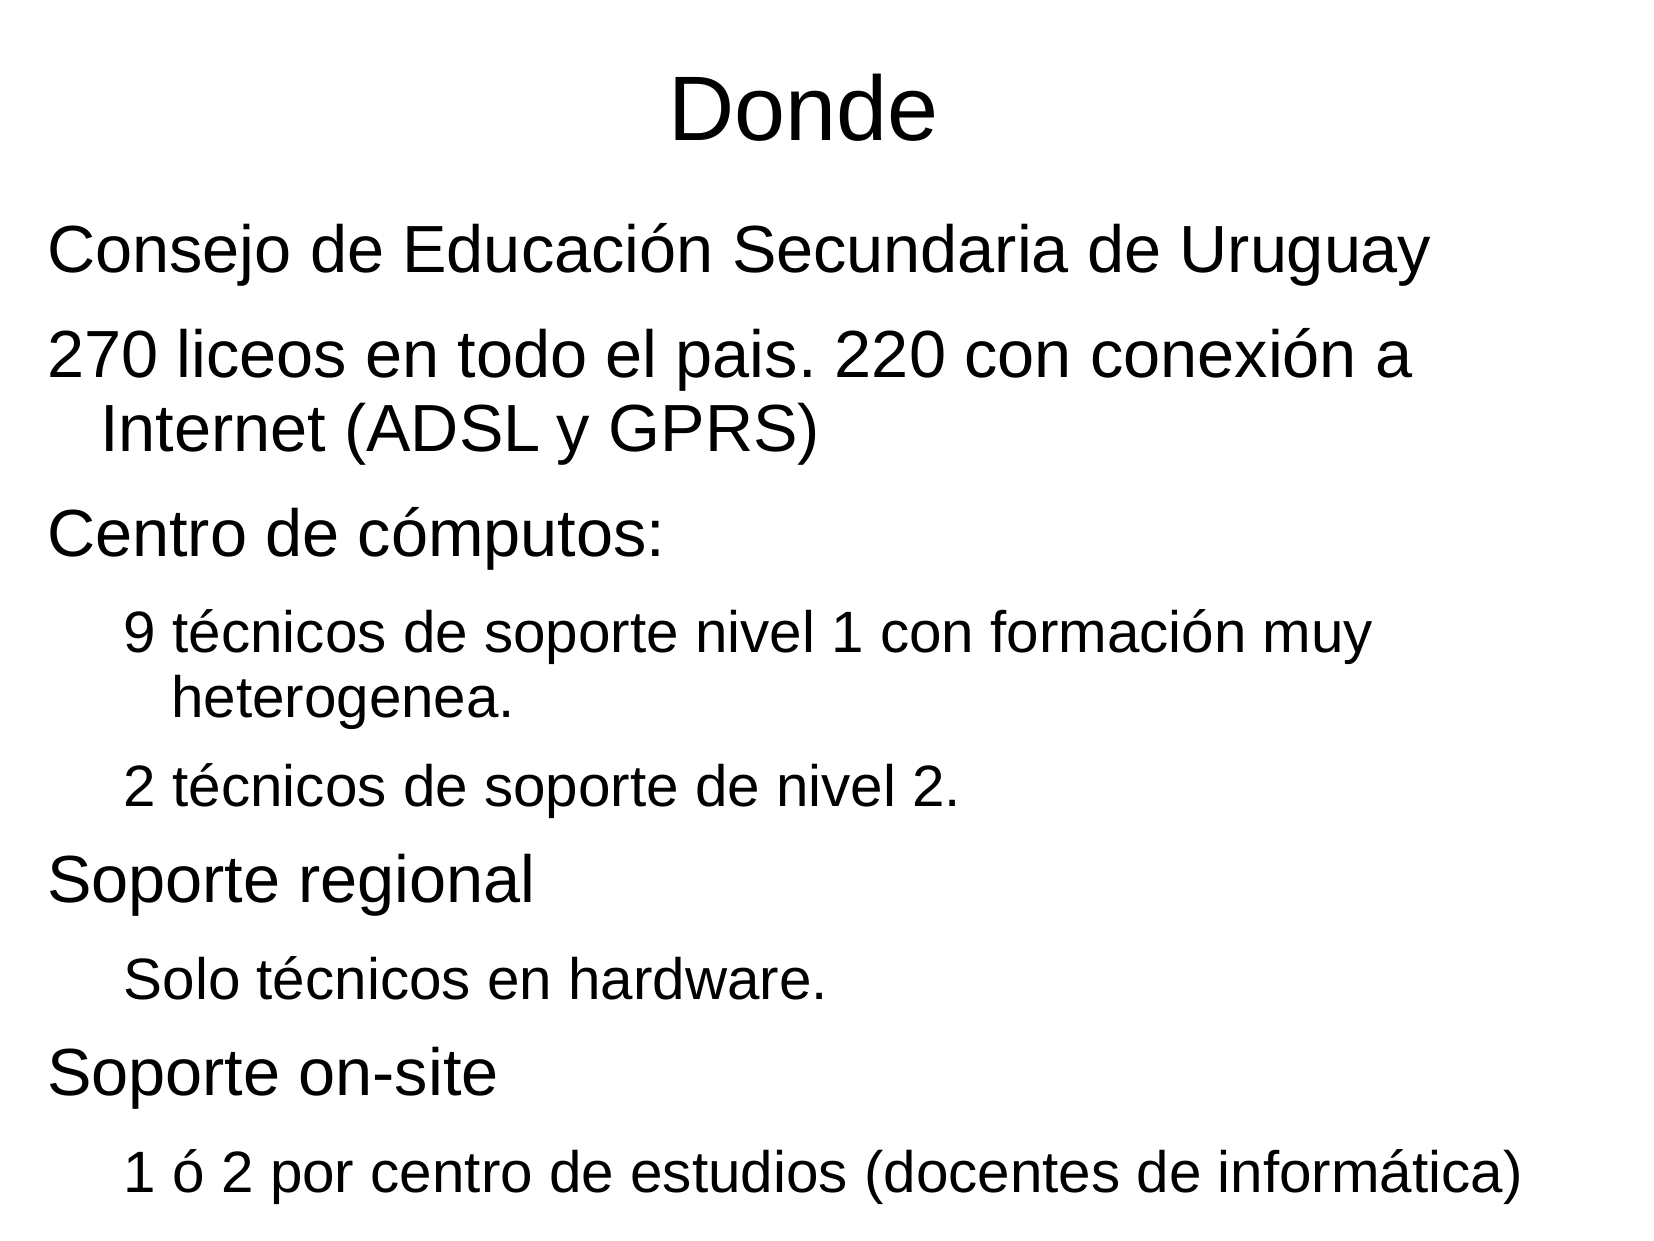

# Donde
Consejo de Educación Secundaria de Uruguay
270 liceos en todo el pais. 220 con conexión a Internet (ADSL y GPRS)
Centro de cómputos:
9 técnicos de soporte nivel 1 con formación muy heterogenea.
2 técnicos de soporte de nivel 2.
Soporte regional
Solo técnicos en hardware.
Soporte on-site
1 ó 2 por centro de estudios (docentes de informática)